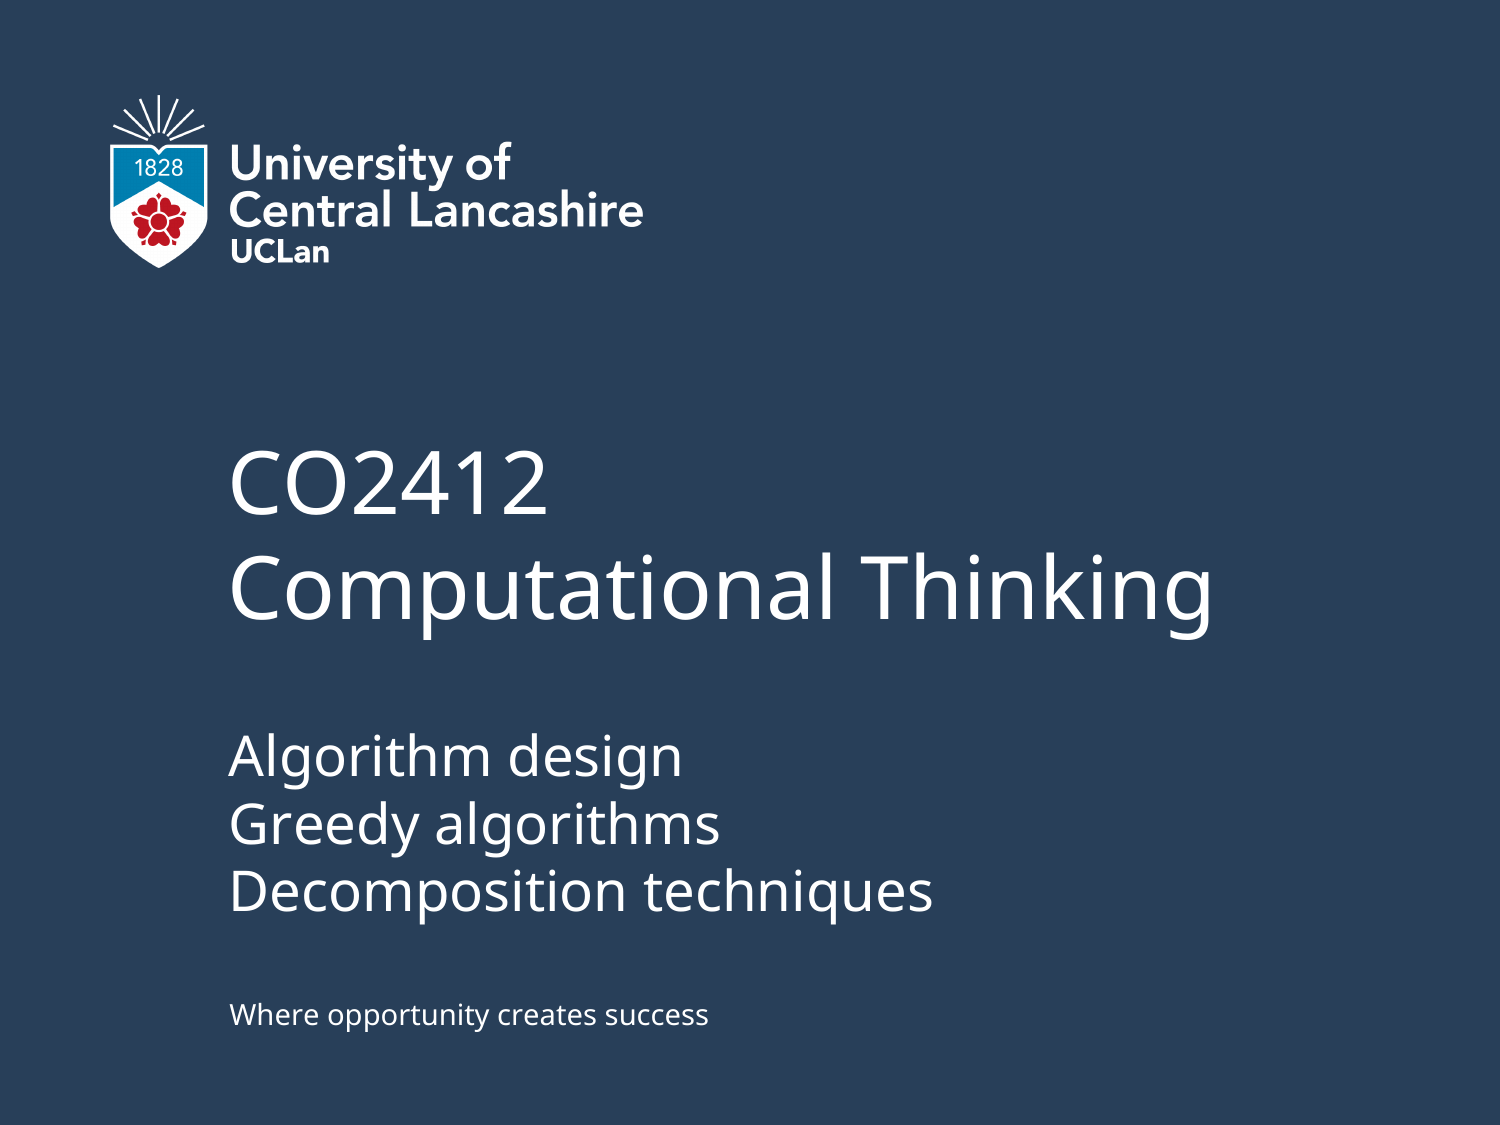

CO2412
Computational Thinking
Algorithm design
Greedy algorithms
Decomposition techniques